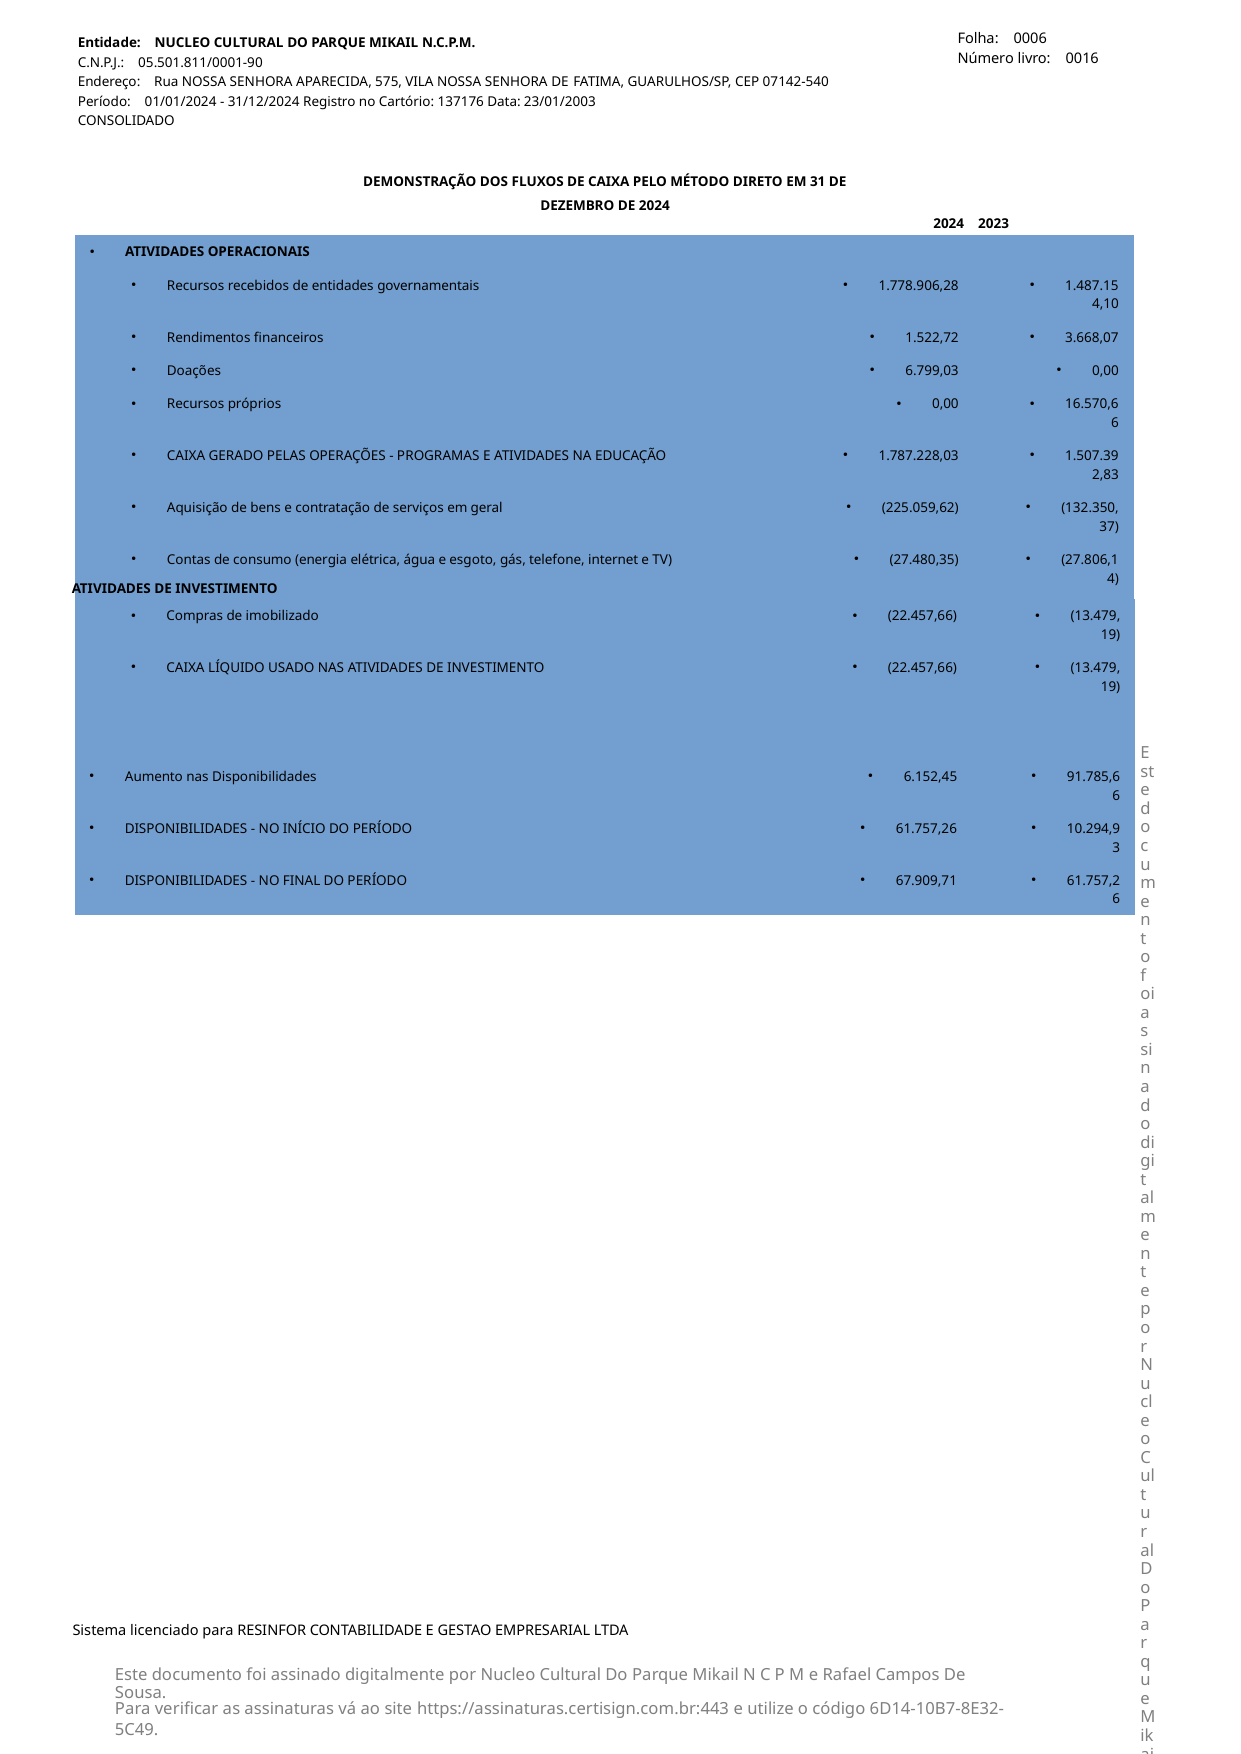

Folha: 0006
Número livro: 0016
Entidade: NUCLEO CULTURAL DO PARQUE MIKAIL N.C.P.M.
C.N.P.J.: 05.501.811/0001-90
Endereço: Rua NOSSA SENHORA APARECIDA, 575, VILA NOSSA SENHORA DE FATIMA, GUARULHOS/SP, CEP 07142-540
Período: 01/01/2024 - 31/12/2024 Registro no Cartório: 137176 Data: 23/01/2003
CONSOLIDADO
DEMONSTRAÇÃO DOS FLUXOS DE CAIXA PELO MÉTODO DIRETO EM 31 DE DEZEMBRO DE 2024
2024 2023
| ATIVIDADES OPERACIONAIS | | |
| --- | --- | --- |
| Recursos recebidos de entidades governamentais | 1.778.906,28 | 1.487.154,10 |
| Rendimentos financeiros | 1.522,72 | 3.668,07 |
| Doações | 6.799,03 | 0,00 |
| Recursos próprios | 0,00 | 16.570,66 |
| CAIXA GERADO PELAS OPERAÇÕES - PROGRAMAS E ATIVIDADES NA EDUCAÇÃO | 1.787.228,03 | 1.507.392,83 |
| Aquisição de bens e contratação de serviços em geral | (225.059,62) | (132.350,37) |
| Contas de consumo (energia elétrica, água e esgoto, gás, telefone, internet e TV) | (27.480,35) | (27.806,14) |
| Locação do imóvel | (98.081,20) | (94.220,12) |
| Prestadores de serviço (pessoa física e jurídica) | (39.986,98) | (57.178,30) |
| Despesas financeiras e bancárias | (1.966,85) | (3.585,80) |
| Contribuições, impostos e taxas | (329.885,43) | (172.864,63) |
| Recursos humanos (salários, encargos e benefícios) | (1.036.157,49) | (914.122,62) |
| CAIXA LÍQUIDO GERADO PELAS ATIVIDADES OPERACIONAIS - PROGRAMAS E ATV. NA EDUCAÇÃO | 28.610,11 | 105.264,85 |
ATIVIDADES DE INVESTIMENTO
| Compras de imobilizado | (22.457,66) | (13.479,19) |
| --- | --- | --- |
| CAIXA LÍQUIDO USADO NAS ATIVIDADES DE INVESTIMENTO | (22.457,66) | (13.479,19) |
| | | |
| Aumento nas Disponibilidades | 6.152,45 | 91.785,66 |
| DISPONIBILIDADES - NO INÍCIO DO PERÍODO | 61.757,26 | 10.294,93 |
| DISPONIBILIDADES - NO FINAL DO PERÍODO | 67.909,71 | 61.757,26 |
Este documento foi assinado digitalmente por Nucleo Cultural Do Parque Mikail N C P M e Rafael Campos De Sousa. Para verificar as assinaturas vá ao site https://assinaturas.certisign.com.br:443 e utilize o código 6D14-10B7-8E32-5C49.
Sistema licenciado para RESINFOR CONTABILIDADE E GESTAO EMPRESARIAL LTDA
Este documento foi assinado digitalmente por Nucleo Cultural Do Parque Mikail N C P M e Rafael Campos De Sousa.
Para verificar as assinaturas vá ao site https://assinaturas.certisign.com.br:443 e utilize o código 6D14-10B7-8E32-5C49.